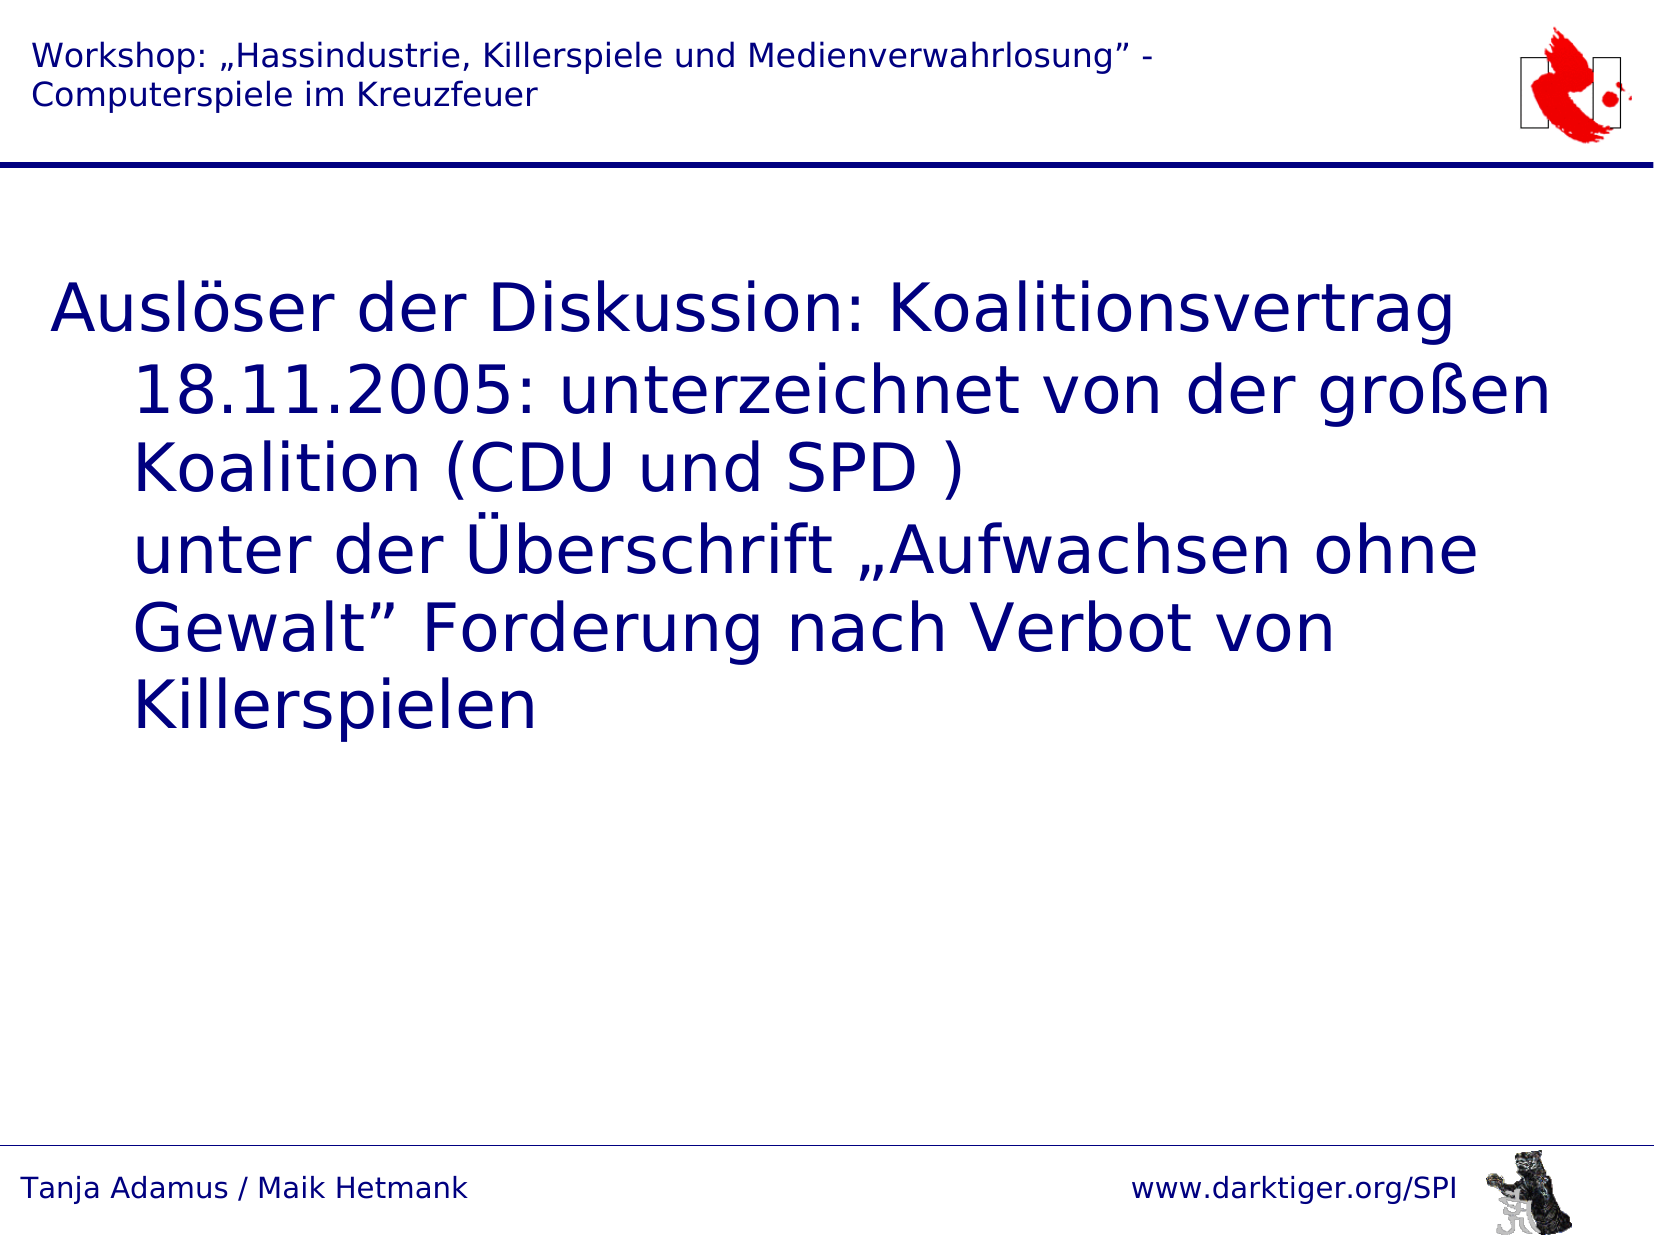

Workshop: „Hassindustrie, Killerspiele und Medienverwahrlosung” - Computerspiele im Kreuzfeuer
Auslöser der Diskussion: Koalitionsvertrag
18.11.2005: unterzeichnet von der großen Koalition (CDU und SPD )
unter der Überschrift „Aufwachsen ohne Gewalt” Forderung nach Verbot von Killerspielen